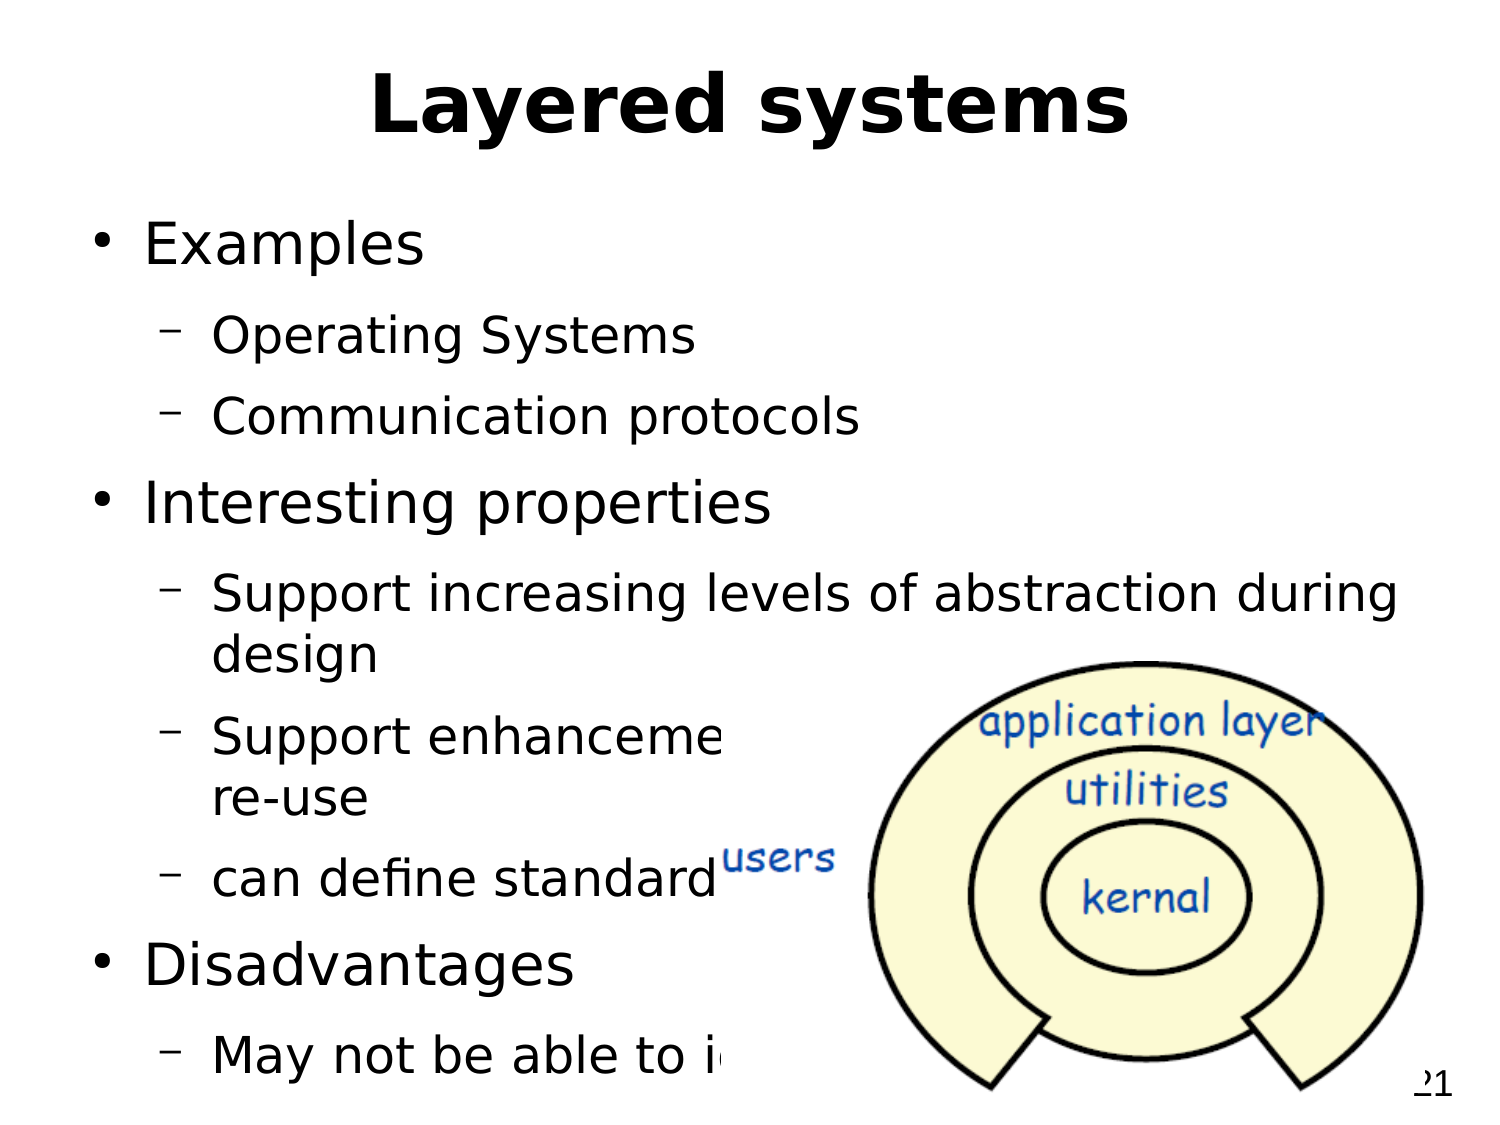

# Layered systems
Examples
Operating Systems
Communication protocols
Interesting properties
Support increasing levels of abstraction during design
Support enhancement (add functionality) and re-use
can define standard layer interfaces
Disadvantages
May not be able to identify (clean) layers